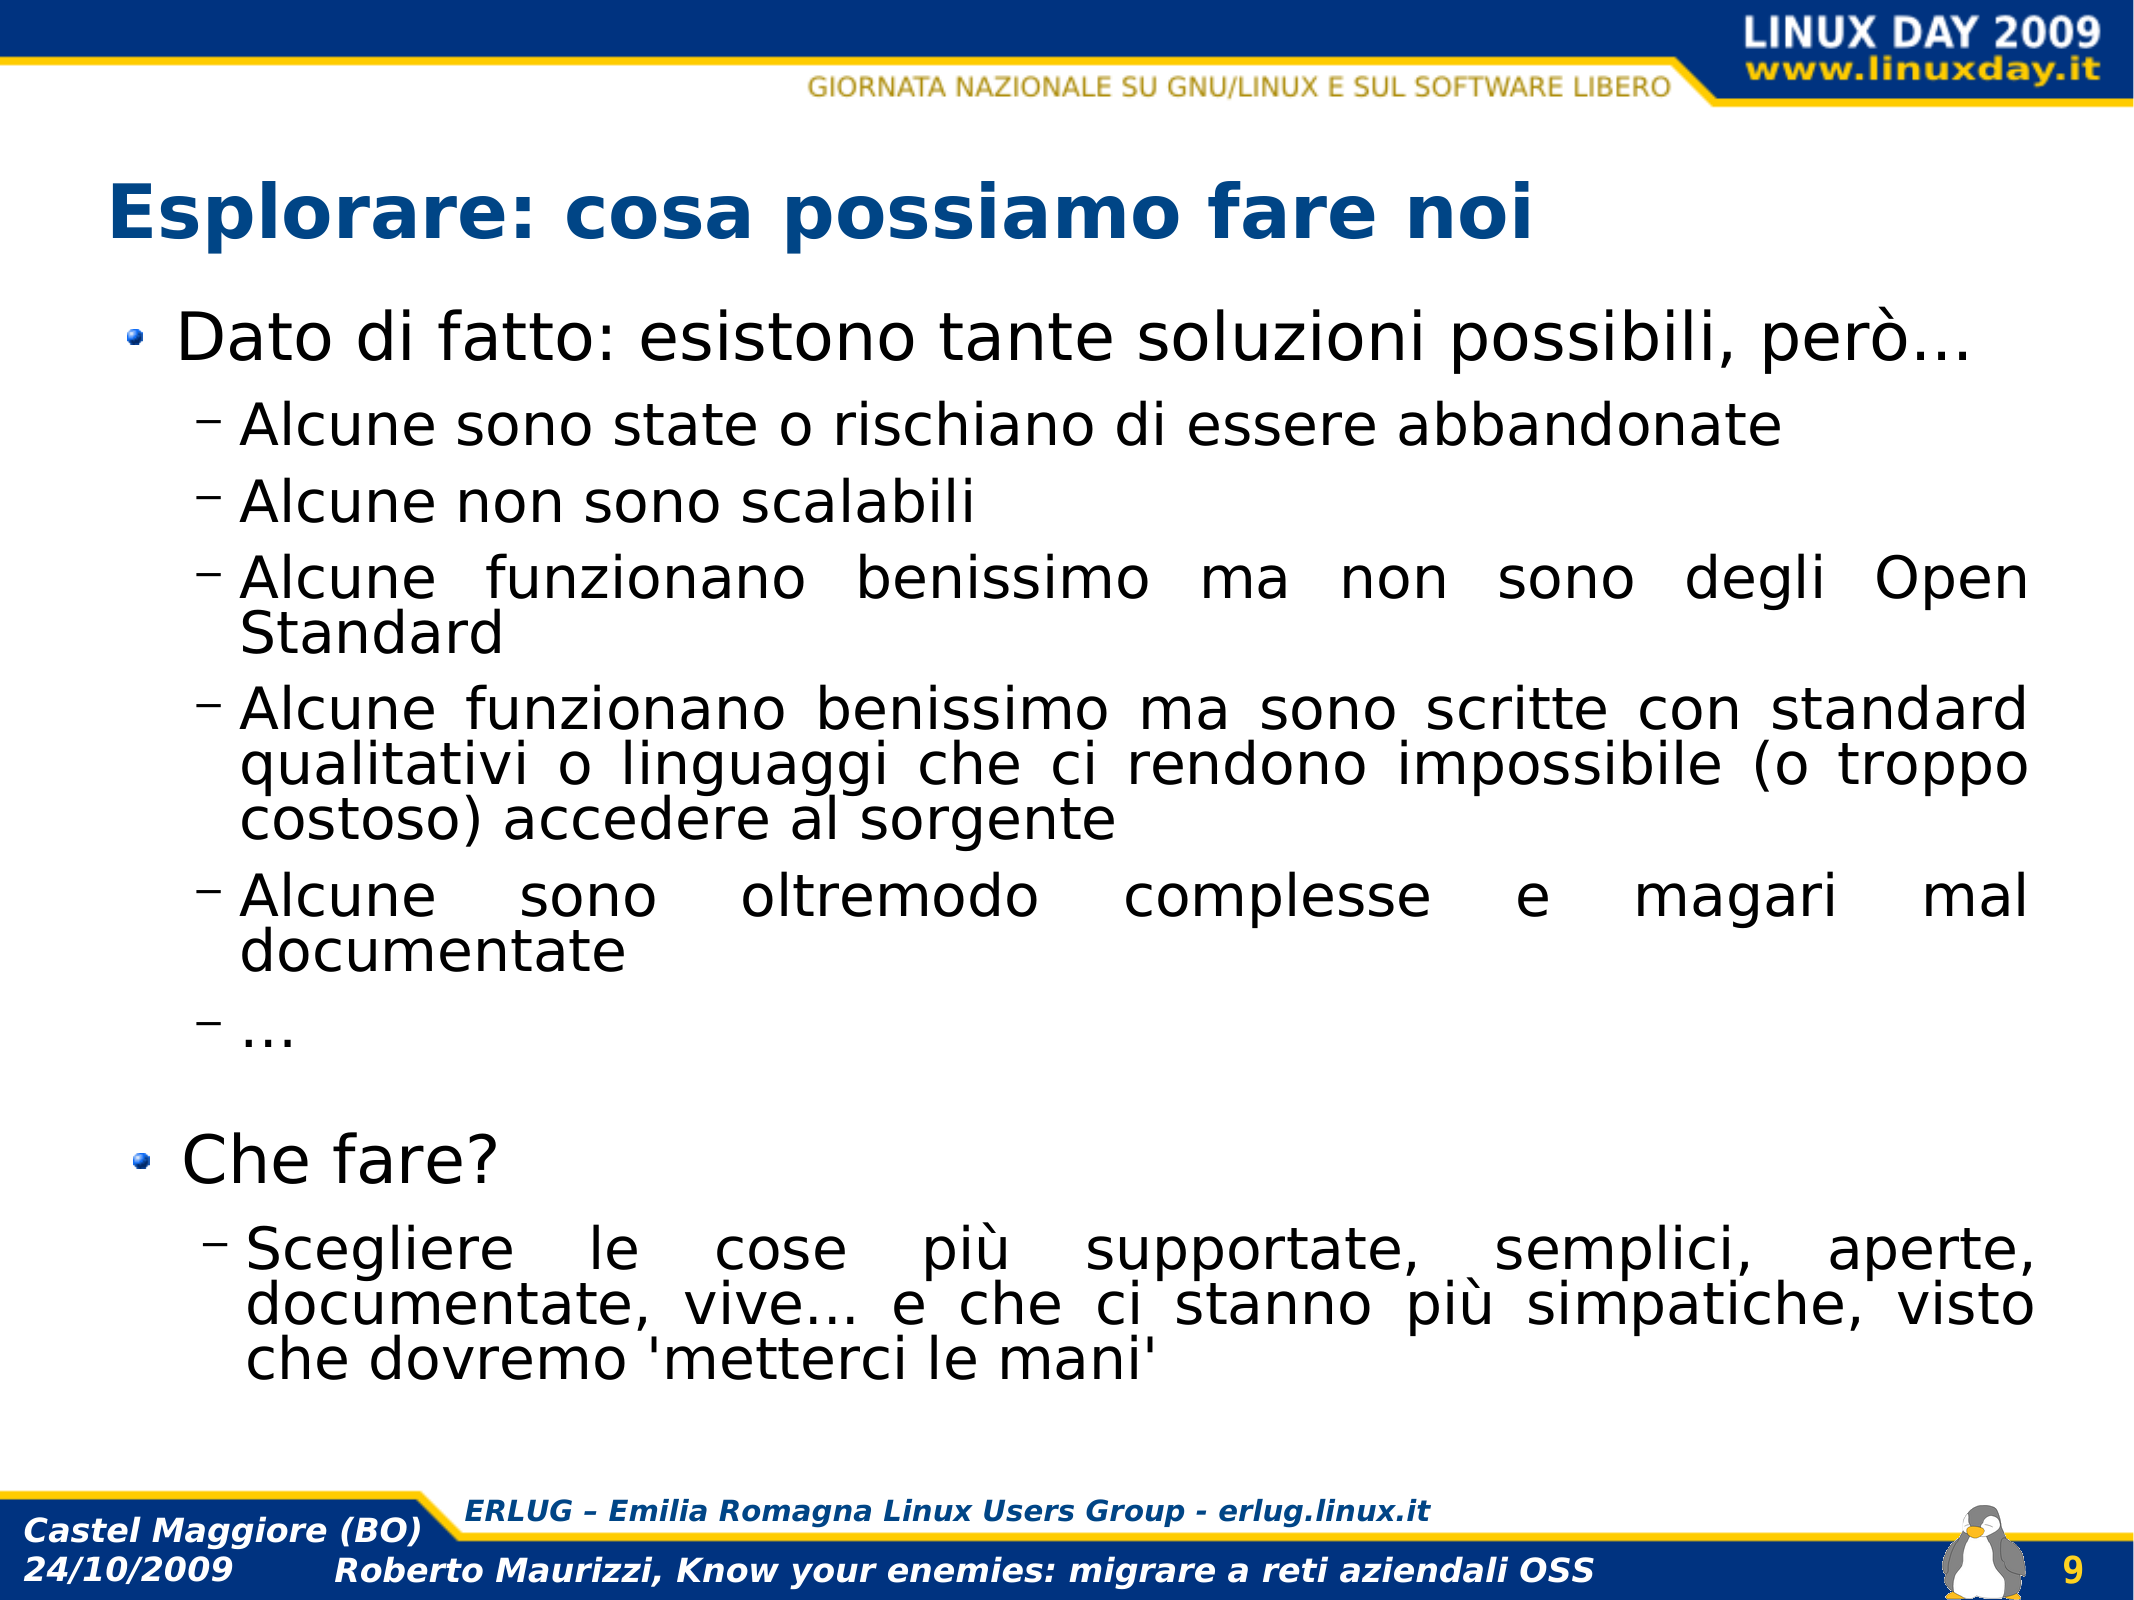

# Esplorare: cosa possiamo fare noi
Dato di fatto: esistono tante soluzioni possibili, però...
Alcune sono state o rischiano di essere abbandonate
Alcune non sono scalabili
Alcune funzionano benissimo ma non sono degli Open Standard
Alcune funzionano benissimo ma sono scritte con standard qualitativi o linguaggi che ci rendono impossibile (o troppo costoso) accedere al sorgente
Alcune sono oltremodo complesse e magari mal documentate
…
Che fare?
Scegliere le cose più supportate, semplici, aperte, documentate, vive... e che ci stanno più simpatiche, visto che dovremo 'metterci le mani'